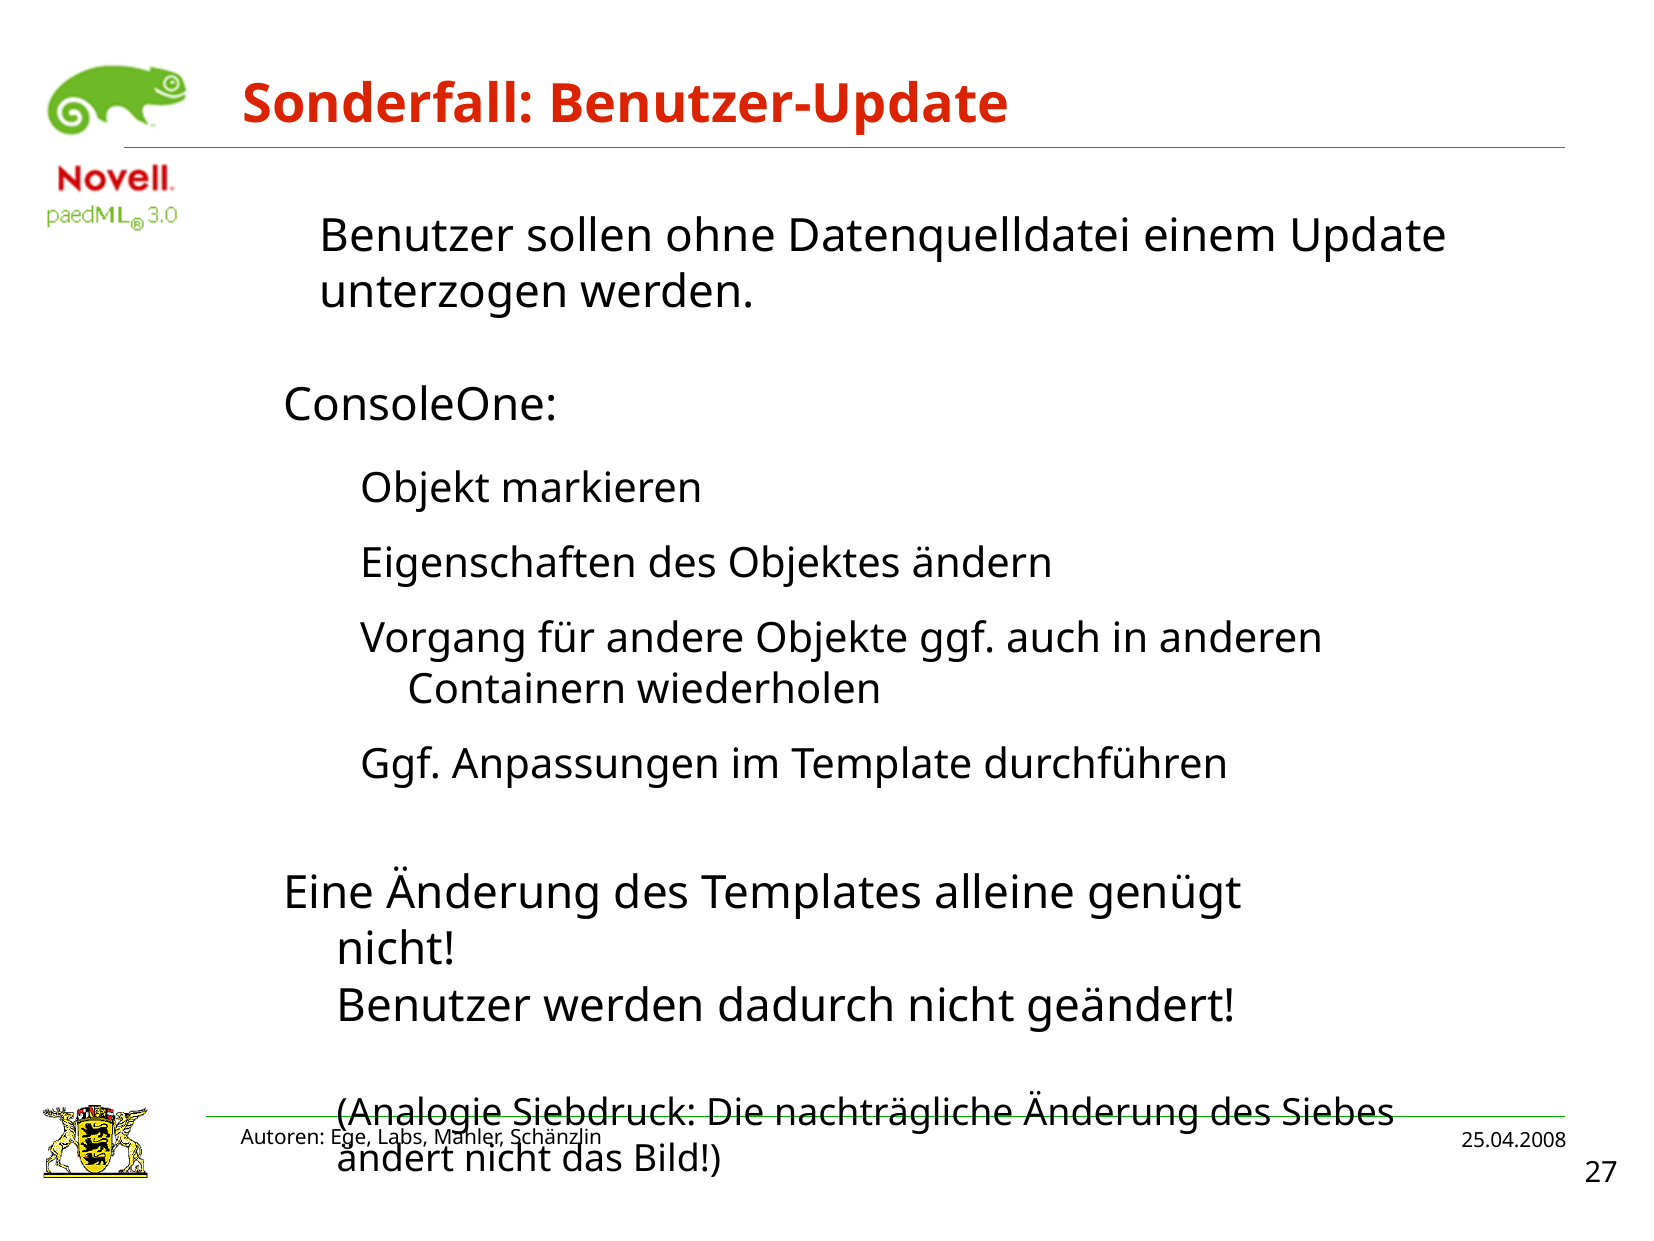

Sonderfall: Benutzer-Update
# Benutzer sollen ohne Datenquelldatei einem Update unterzogen werden.
ConsoleOne:
Objekt markieren
Eigenschaften des Objektes ändern
Vorgang für andere Objekte ggf. auch in anderen Containern wiederholen
Ggf. Anpassungen im Template durchführen
Eine Änderung des Templates alleine genügt
nicht!
Benutzer werden dadurch nicht geändert!
(Analogie Siebdruck: Die nachträgliche Änderung des Siebes ändert nicht das Bild!)
Autoren: Ege, Labs, Mahler, Schänzlin
25.04.2008
27